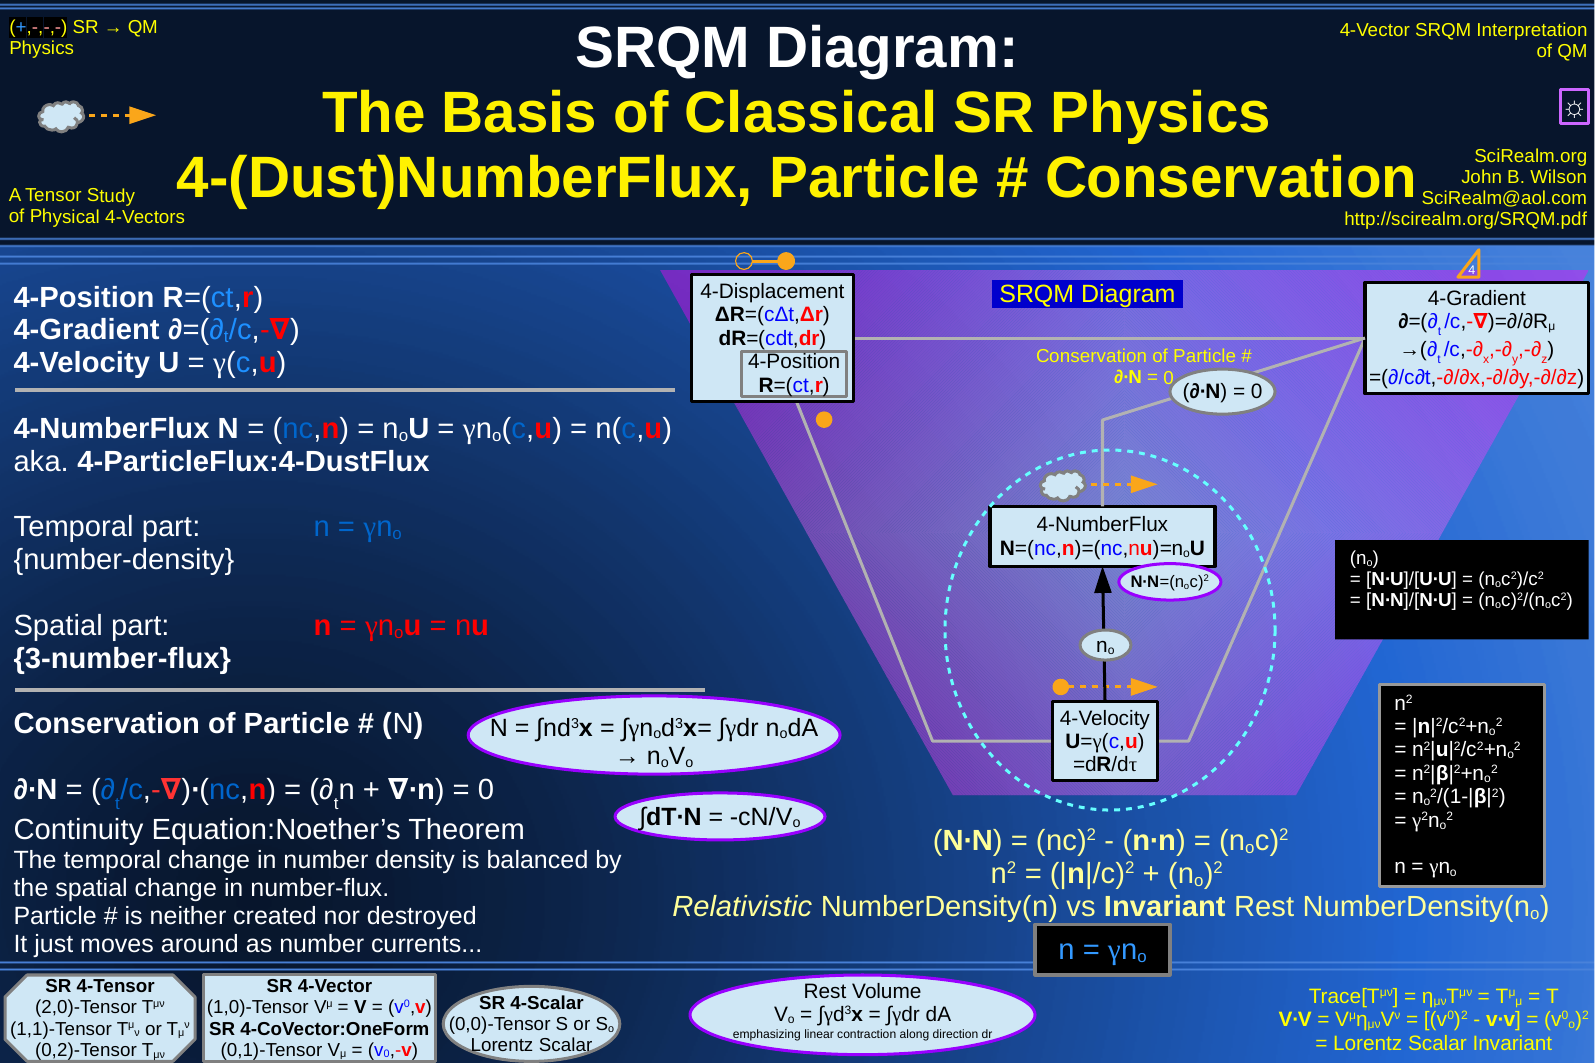

(+,-,-,-) SR → QM
Physics
A Tensor Study
of Physical 4-Vectors
4-Vector SRQM Interpretation
of QM
SciRealm.org
John B. Wilson
SciRealm@aol.com
http://scirealm.org/SRQM.pdf
# SRQM Diagram: The Basis of Classical SR Physics 4-(Dust)NumberFlux, Particle # Conservation
☼
4
 SRQM Diagram
4-Position R=(ct,r)
4-Gradient ∂=(∂t/c,-∇)
4-Velocity U = γ(c,u)
4-NumberFlux N = (nc,n) = noU = γno(c,u) = n(c,u)
aka. 4-ParticleFlux:4-DustFlux
Temporal part:		n = γno
{number-density}
Spatial part: 		n = γnou = nu
{3-number-flux}
Conservation of Particle # (N)
∂∙N = (∂t/c,-∇)∙(nc,n) = (∂tn + ∇∙n) = 0
Continuity Equation:Noether’s Theorem
The temporal change in number density is balanced by
the spatial change in number-flux.
Particle # is neither created nor destroyed
It just moves around as number currents...
4-Displacement
ΔR=(cΔt,Δr)
dR=(cdt,dr)
4-Gradient
∂=(∂t /c,-∇)=∂/∂Rμ
→(∂t /c,-∂x,-∂y,-∂z)
=(∂/c∂t,-∂/∂x,-∂/∂y,-∂/∂z)
Conservation of Particle #
∂∙N = 0
4-Position
R=(ct,r)
(∂∙N) = 0
4-NumberFlux
N=(nc,n)=(nc,nu)=noU
(no)
= [N∙U]/[U∙U] = (noc2)/c2
= [N∙N]/[N∙U] = (noc)2/(noc2)
N∙N=(noc)2
no
n2
= |n|2/c2+no2
= n2|u|2/c2+no2
= n2|β|2+no2
= no2/(1-|β|2)
= γ2no2
n = γno
N = ∫nd3x = ∫γnod3x= ∫γdr nodA
→ noVo
4-Velocity
U=γ(c,u)
=dR/dτ
∫dT∙N = -cN/Vo
(N∙N) = (nc)2 - (n∙n) = (noc)2
n2 = (|n|/c)2 + (no)2
Relativistic NumberDensity(n) vs Invariant Rest NumberDensity(no)
n = γno
SR 4-Tensor
(2,0)-Tensor Tμν
(1,1)-Tensor Tμν or Tμν
(0,2)-Tensor Tμν
SR 4-Vector
(1,0)-Tensor Vμ = V = (v0,v)
SR 4-CoVector:OneForm
(0,1)-Tensor Vμ = (v0,-v)
Rest Volume
Vo = ∫γd3x = ∫γdr dA
emphasizing linear contraction along direction dr
Trace[Tμν] = ημνTμν = Tμμ = T
V∙V = VμημνVν = [(v0)2 - v∙v] = (v0o)2
= Lorentz Scalar Invariant
SR 4-Scalar
(0,0)-Tensor S or So
Lorentz Scalar